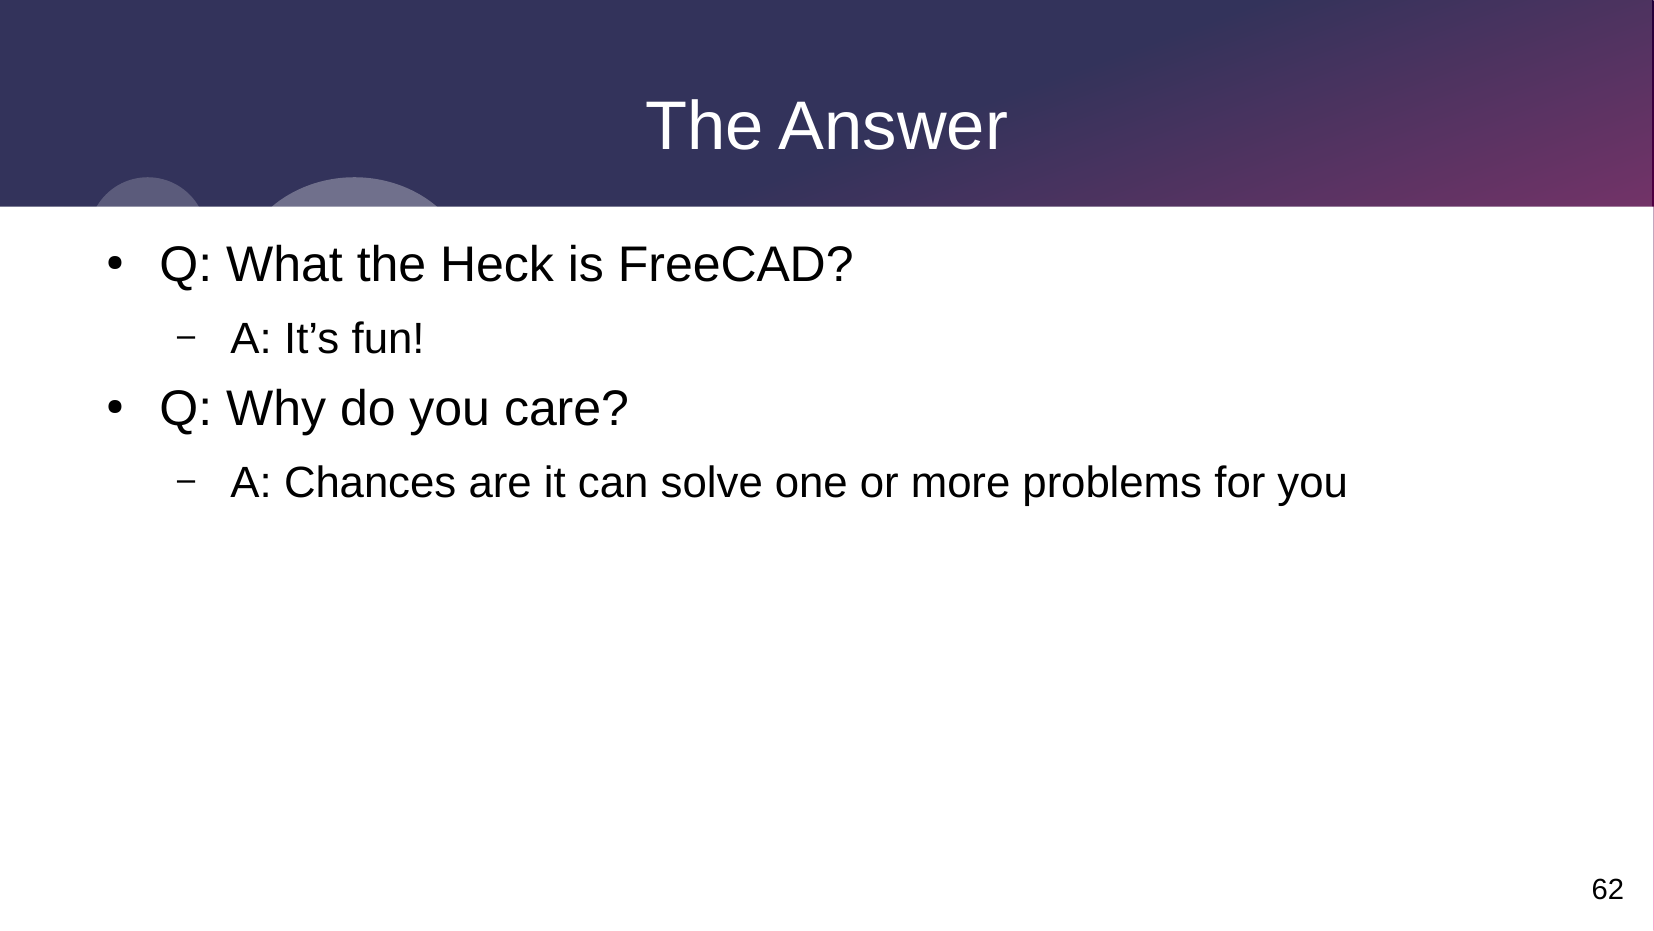

# The Answer
Q: What the Heck is FreeCAD?
A: It’s fun!
Q: Why do you care?
A: Chances are it can solve one or more problems for you